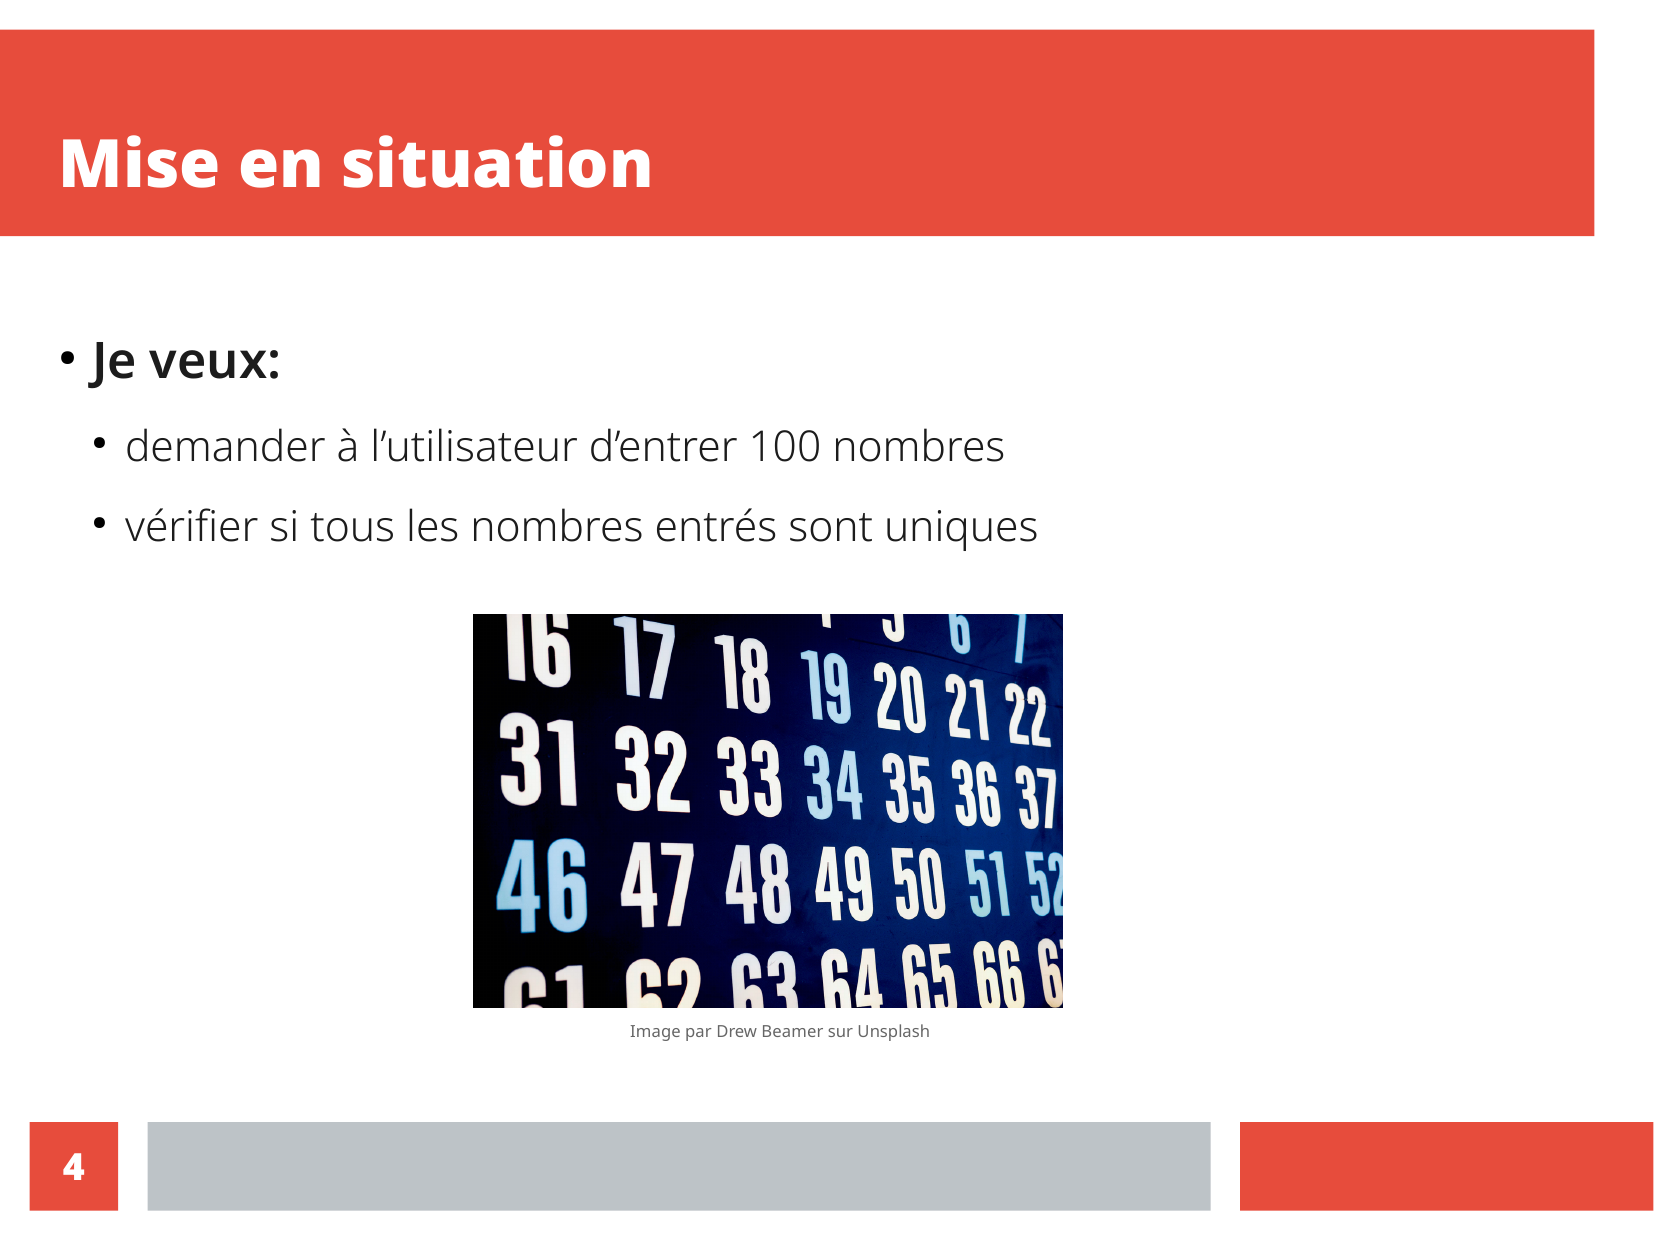

# Mise en situation
Je veux:
demander à l’utilisateur d’entrer 100 nombres
vérifier si tous les nombres entrés sont uniques
Image par Drew Beamer sur Unsplash
4